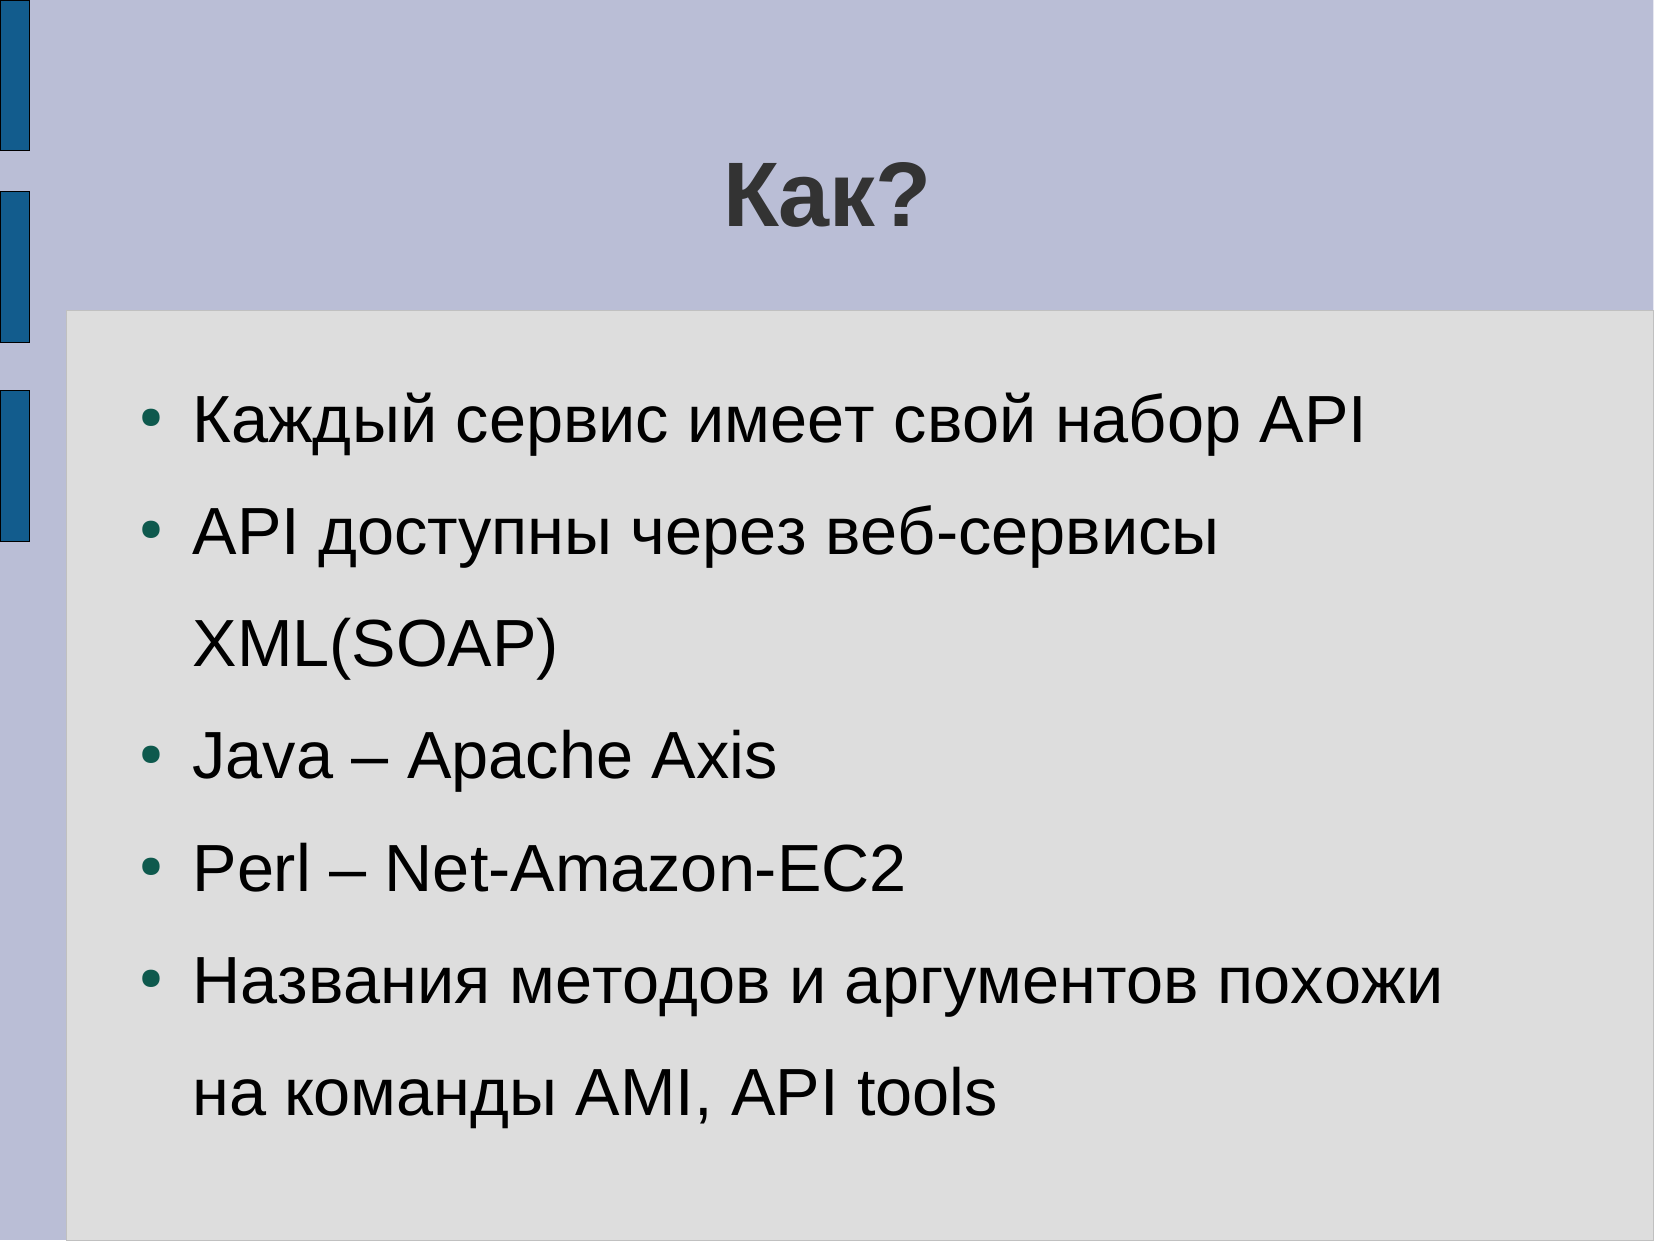

# Как?
Каждый сервис имеет свой набор API
API доступны через веб-сервисы XML(SOAP)
Java – Apache Axis
Perl – Net-Amazon-EC2
Названия методов и аргументов похожи на команды AMI, API tools